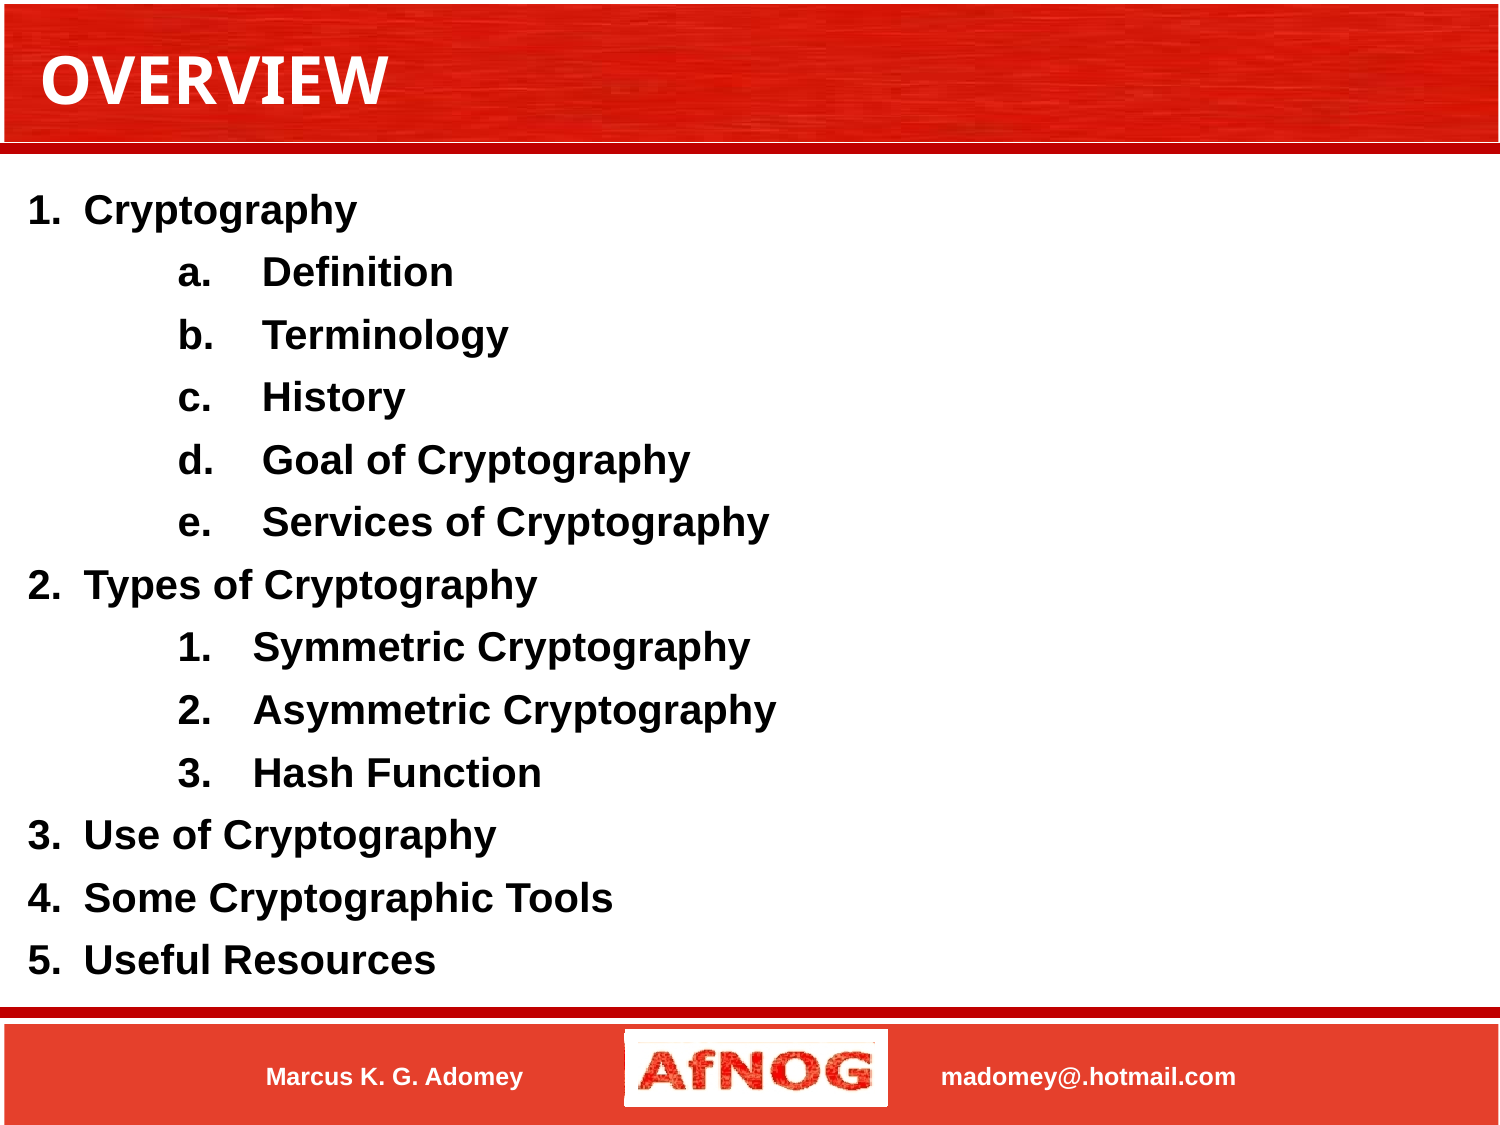

OVERVIEW
Cryptography
Definition
Terminology
History
Goal of Cryptography
Services of Cryptography
Types of Cryptography
Symmetric Cryptography
Asymmetric Cryptography
Hash Function
Use of Cryptography
Some Cryptographic Tools
Useful Resources